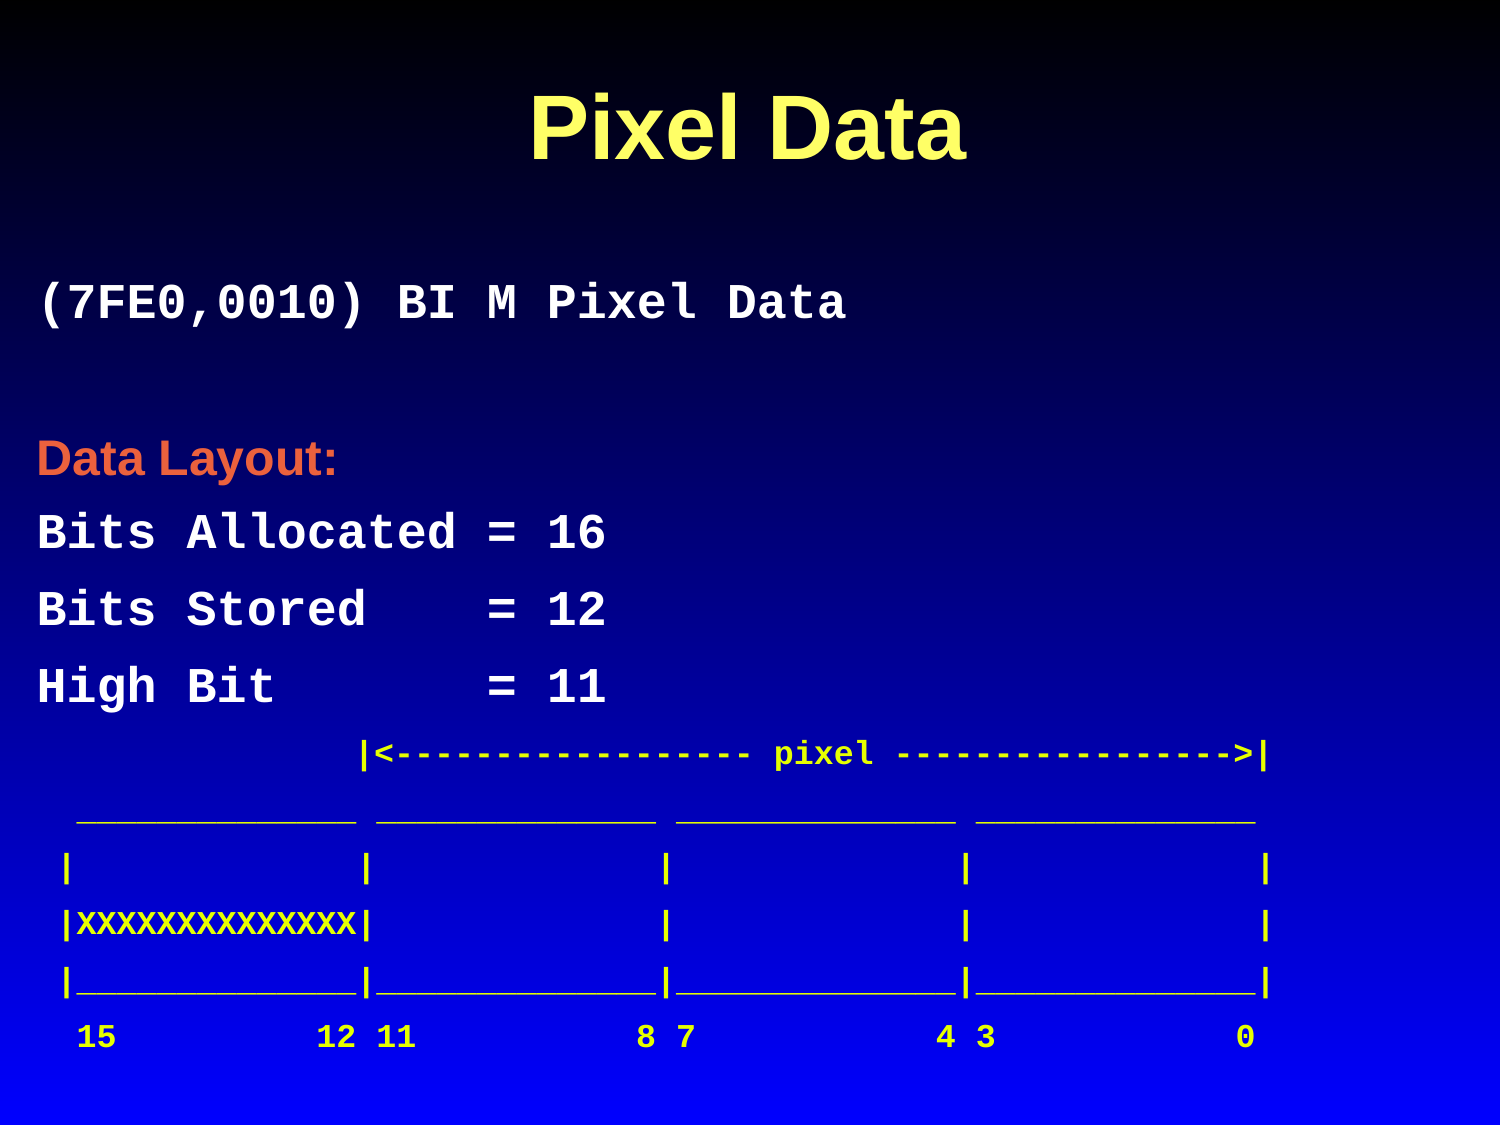

# Pixel Data
(7FE0,0010) BI M Pixel Data
Data Layout:
Bits Allocated = 16
Bits Stored = 12
High Bit = 11
 |<------------------ pixel ----------------->|
 ______________ ______________ ______________ ______________
 | | | | |
 |XXXXXXXXXXXXXX| | | |
 |______________|______________|______________|______________|
 15 12 11 8 7 4 3 0